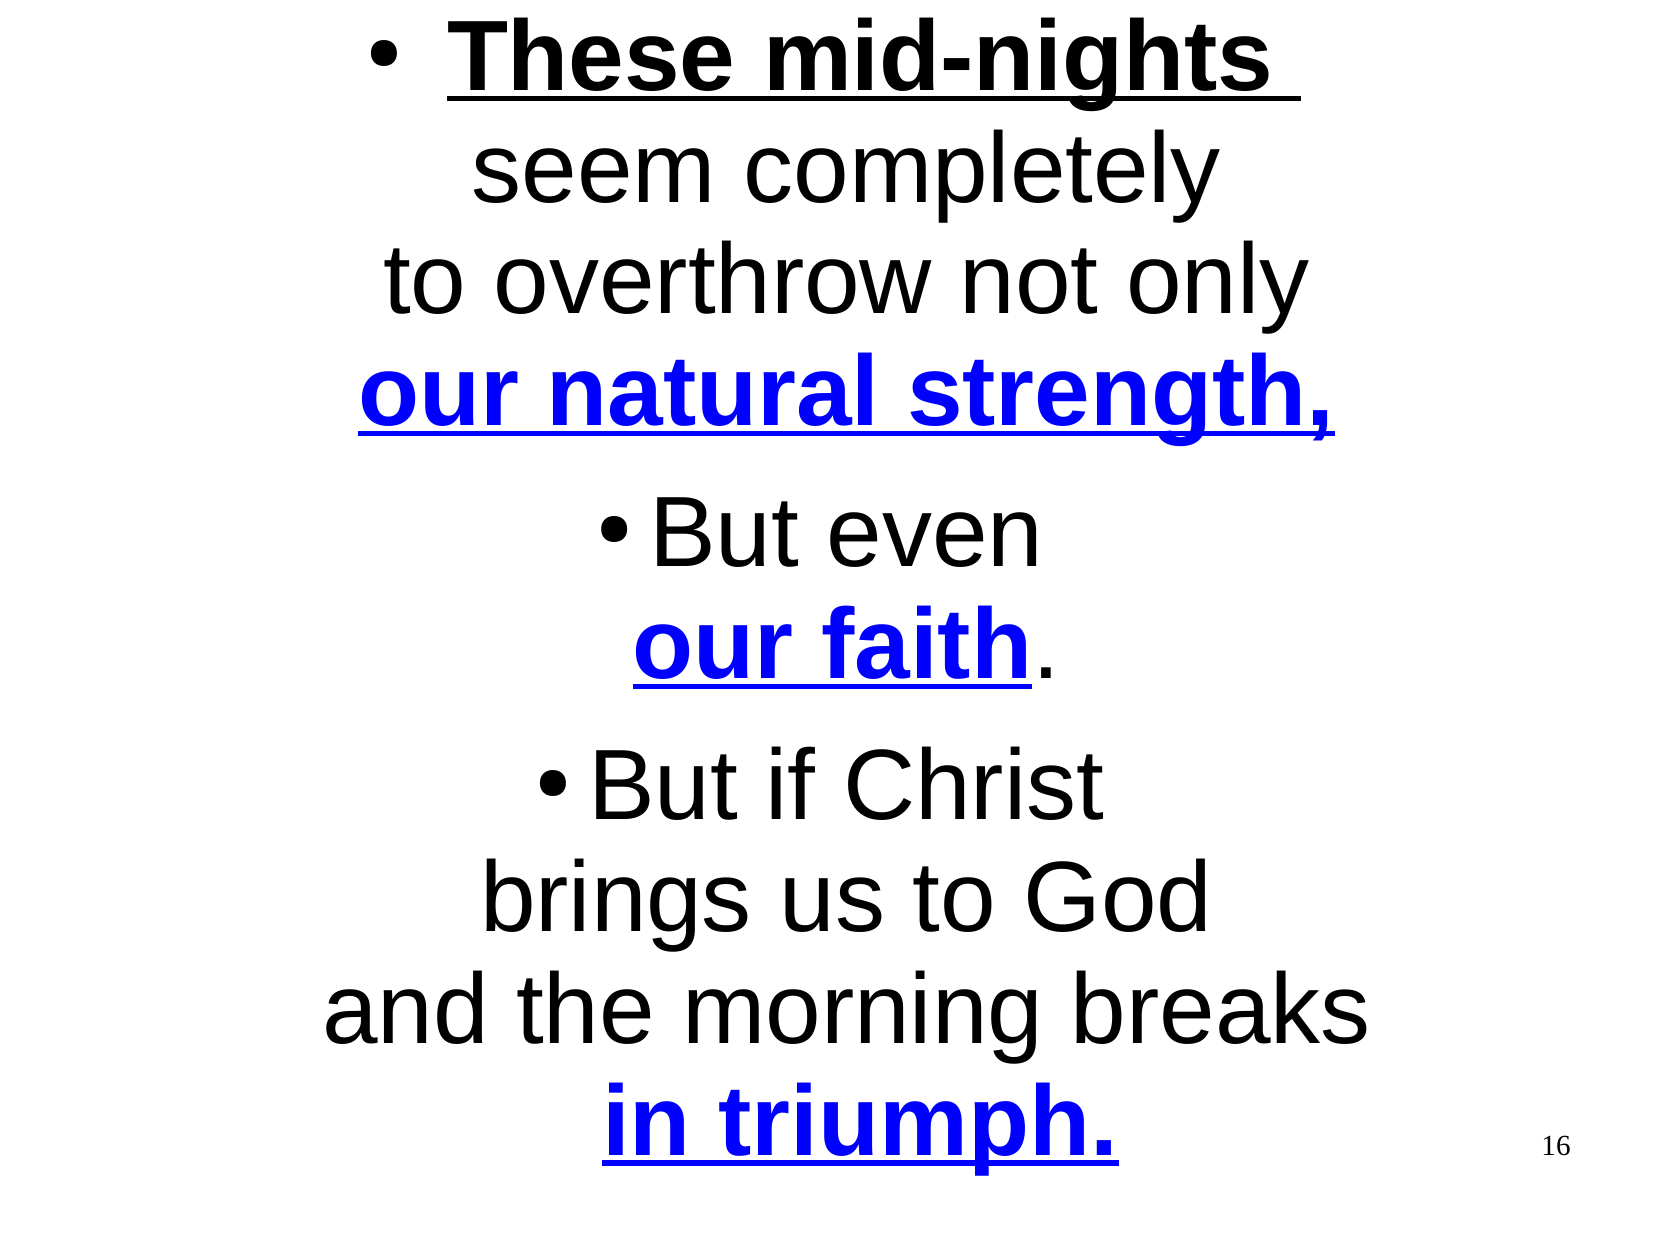

# These mid-nights seem completely to overthrow not only our natural strength,
But even
our faith.
But if Christ
brings us to God
and the morning breaks
in triumph.
16